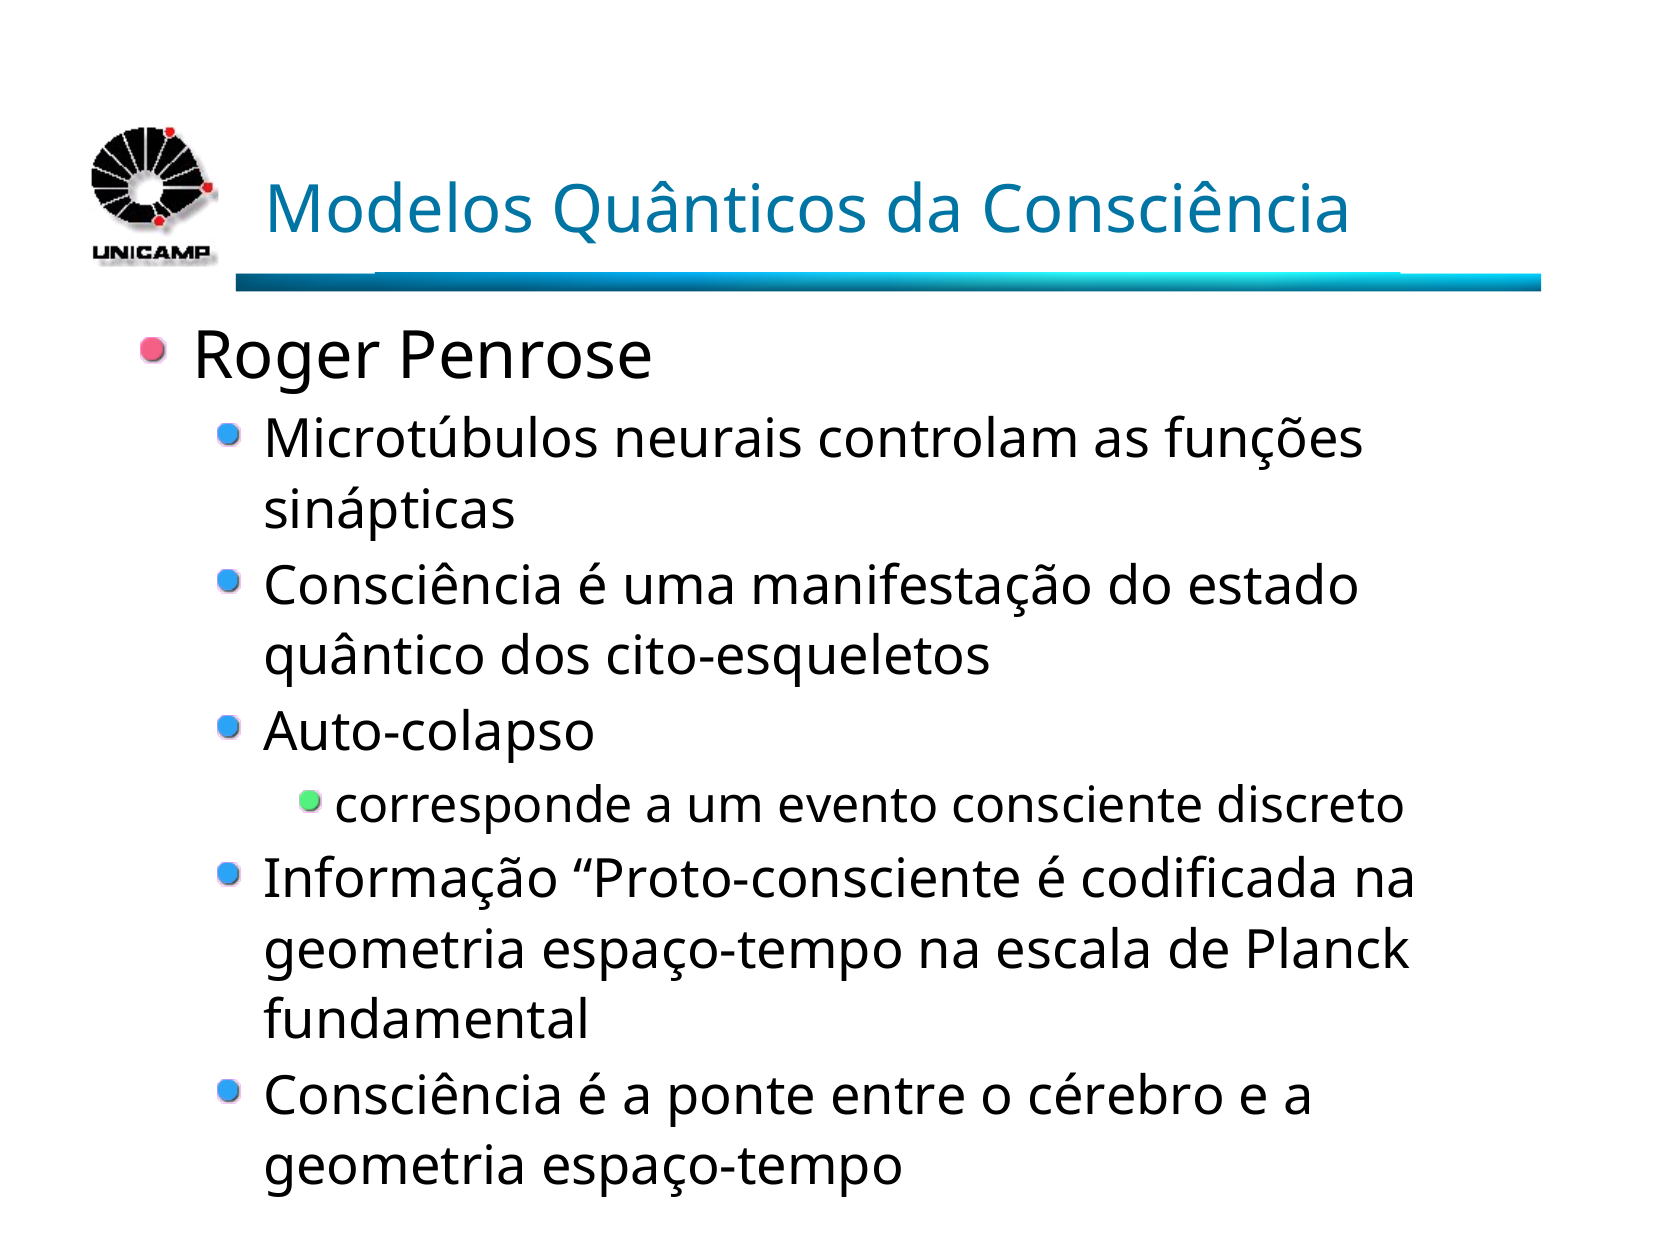

# Modelos Quânticos da Consciência
Roger Penrose
Microtúbulos neurais controlam as funções sinápticas
Consciência é uma manifestação do estado quântico dos cito-esqueletos
Auto-colapso
corresponde a um evento consciente discreto
Informação “Proto-consciente é codificada na geometria espaço-tempo na escala de Planck fundamental
Consciência é a ponte entre o cérebro e a geometria espaço-tempo